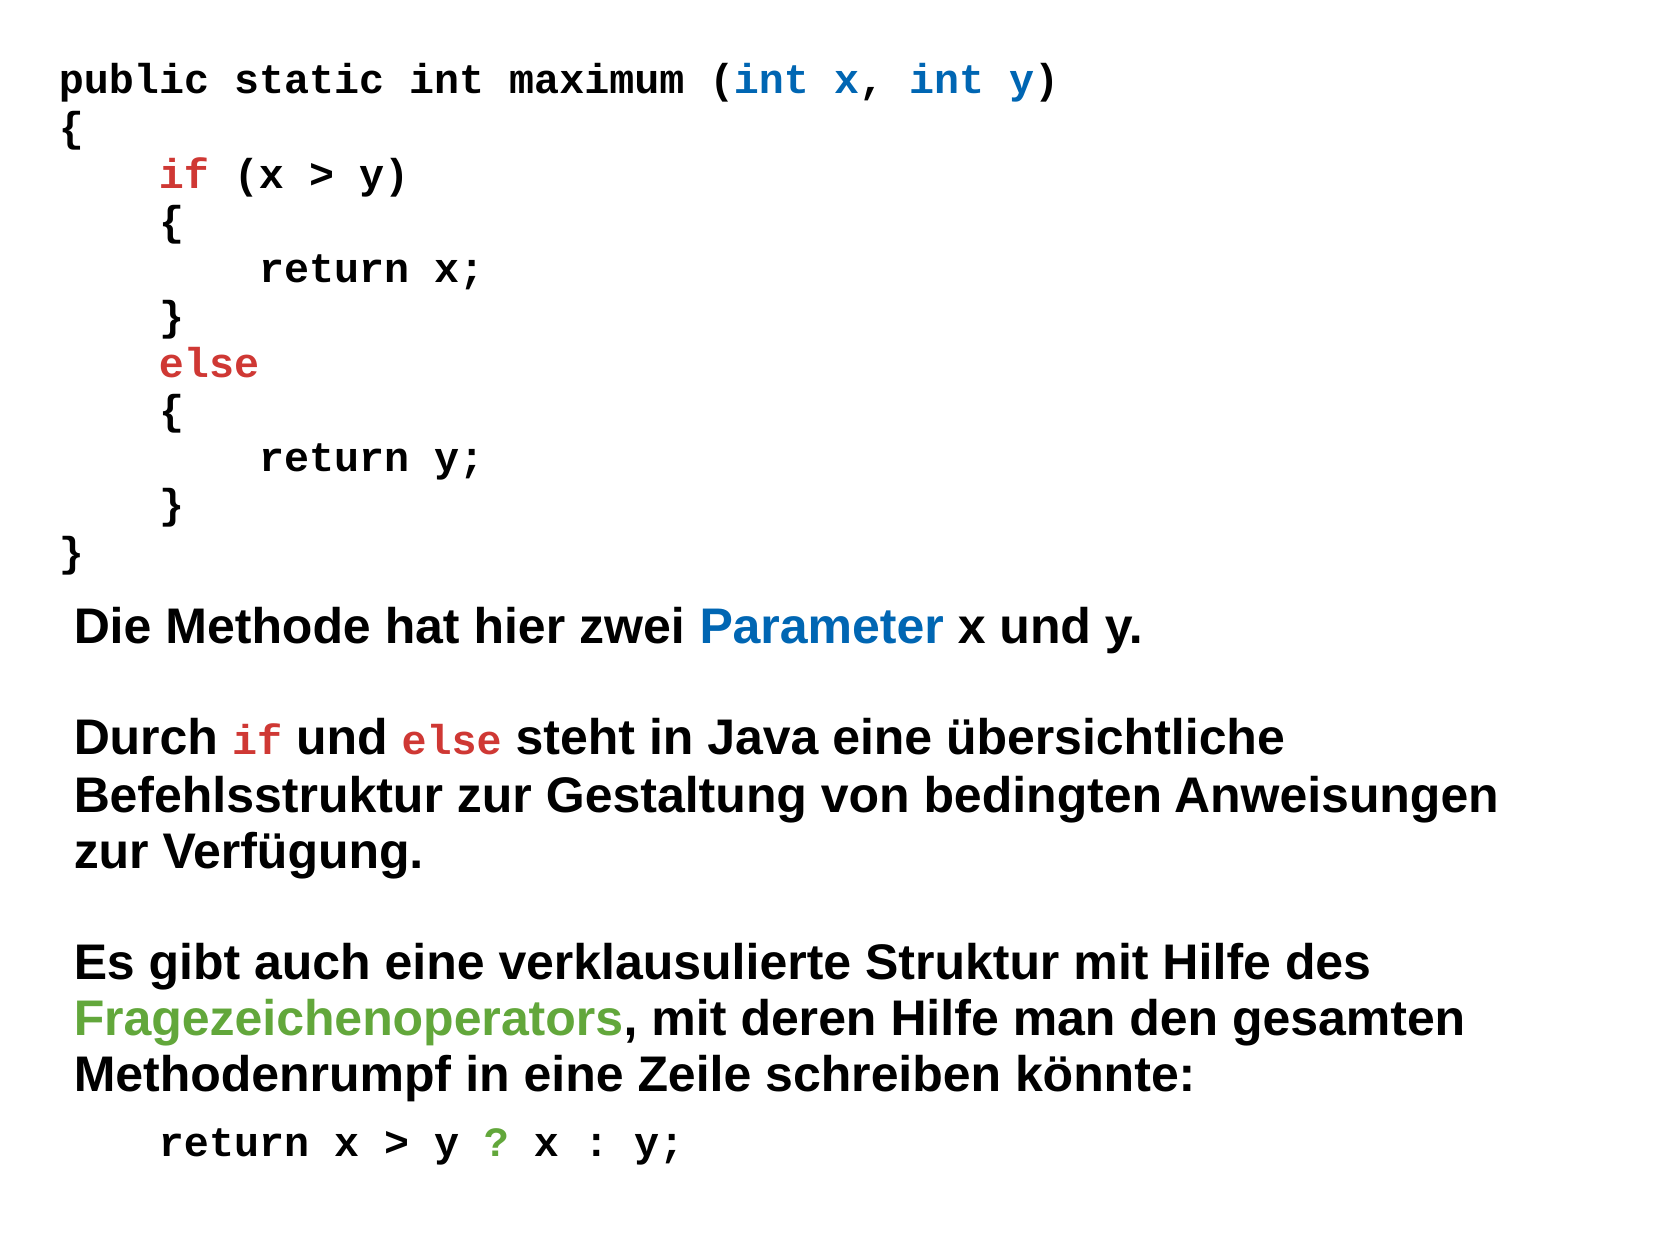

# public static int maximum (int x, int y) { if (x > y) { return x; } else { return y; } }
Die Methode hat hier zwei Parameter x und y.
Durch if und else steht in Java eine übersichtliche Befehlsstruktur zur Gestaltung von bedingten Anweisungen zur Verfügung.
Es gibt auch eine verklausulierte Struktur mit Hilfe des Fragezeichenoperators, mit deren Hilfe man den gesamten Methodenrumpf in eine Zeile schreiben könnte:
 return x > y ? x : y;